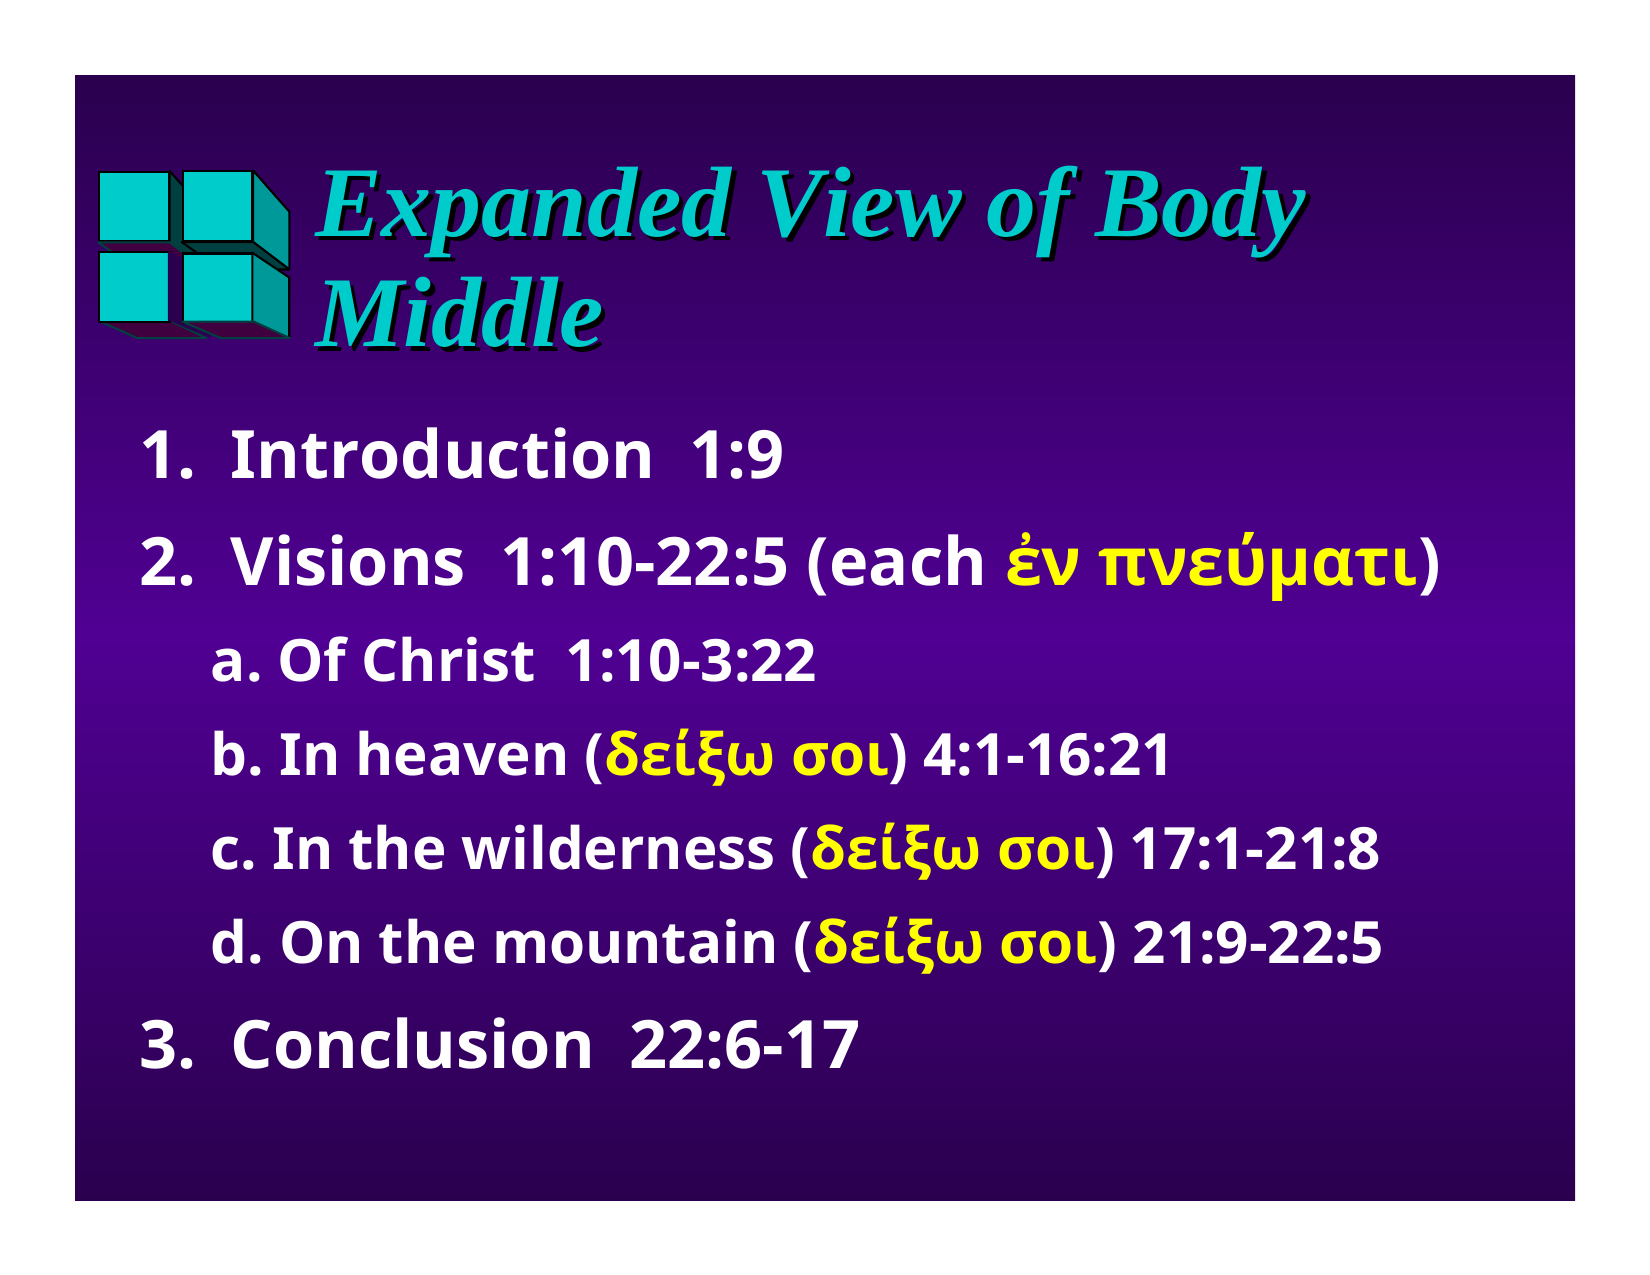

# Expanded View of Body Middle
1. Introduction 1:9
2. Visions 1:10-22:5 (each ἐν πνεύματι)
a. Of Christ 1:10-3:22
b. In heaven (δείξω σοι) 4:1-16:21
c. In the wilderness (δείξω σοι) 17:1-21:8
d. On the mountain (δείξω σοι) 21:9-22:5
3. Conclusion 22:6-17